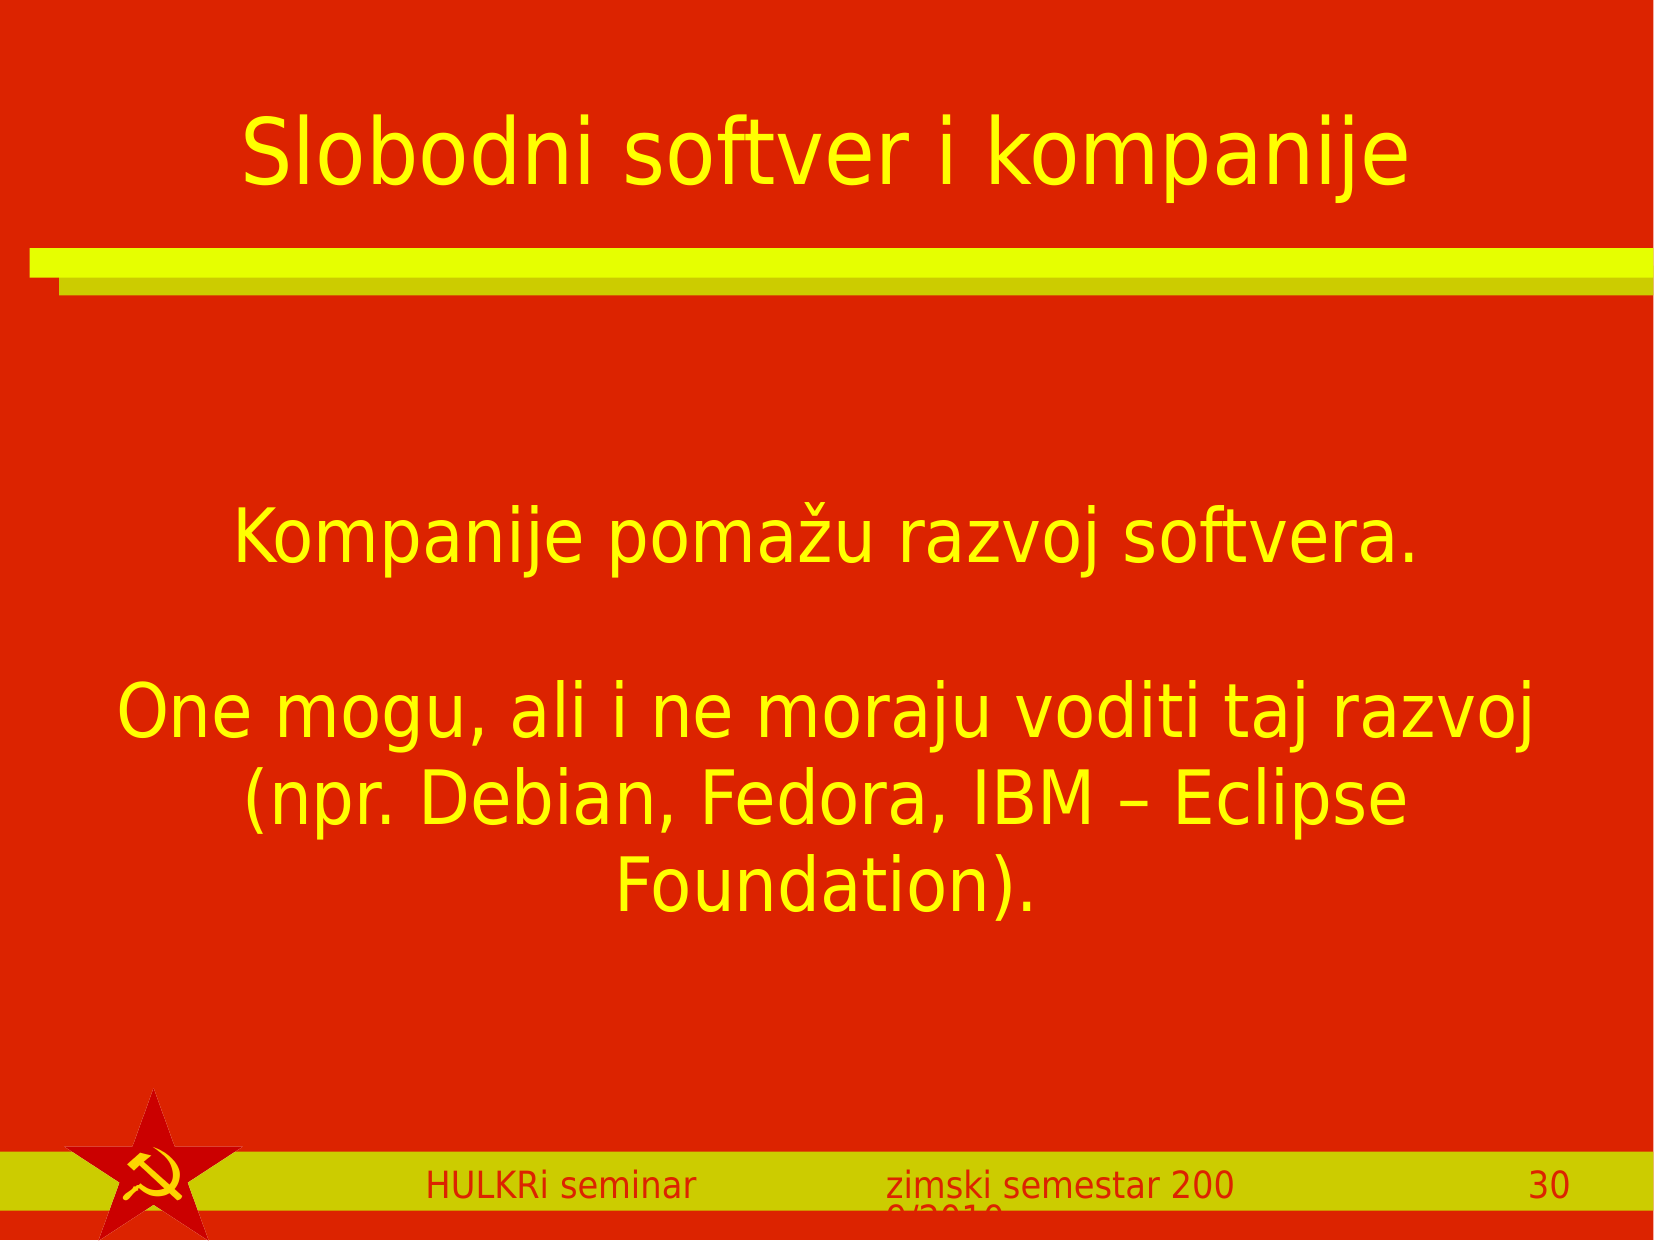

Slobodni softver i kompanije
# Kompanije pomažu razvoj softvera.
One mogu, ali i ne moraju voditi taj razvoj (npr. Debian, Fedora, IBM – Eclipse Foundation).
HULKRi seminar
zimski semestar 2009/2010.
30